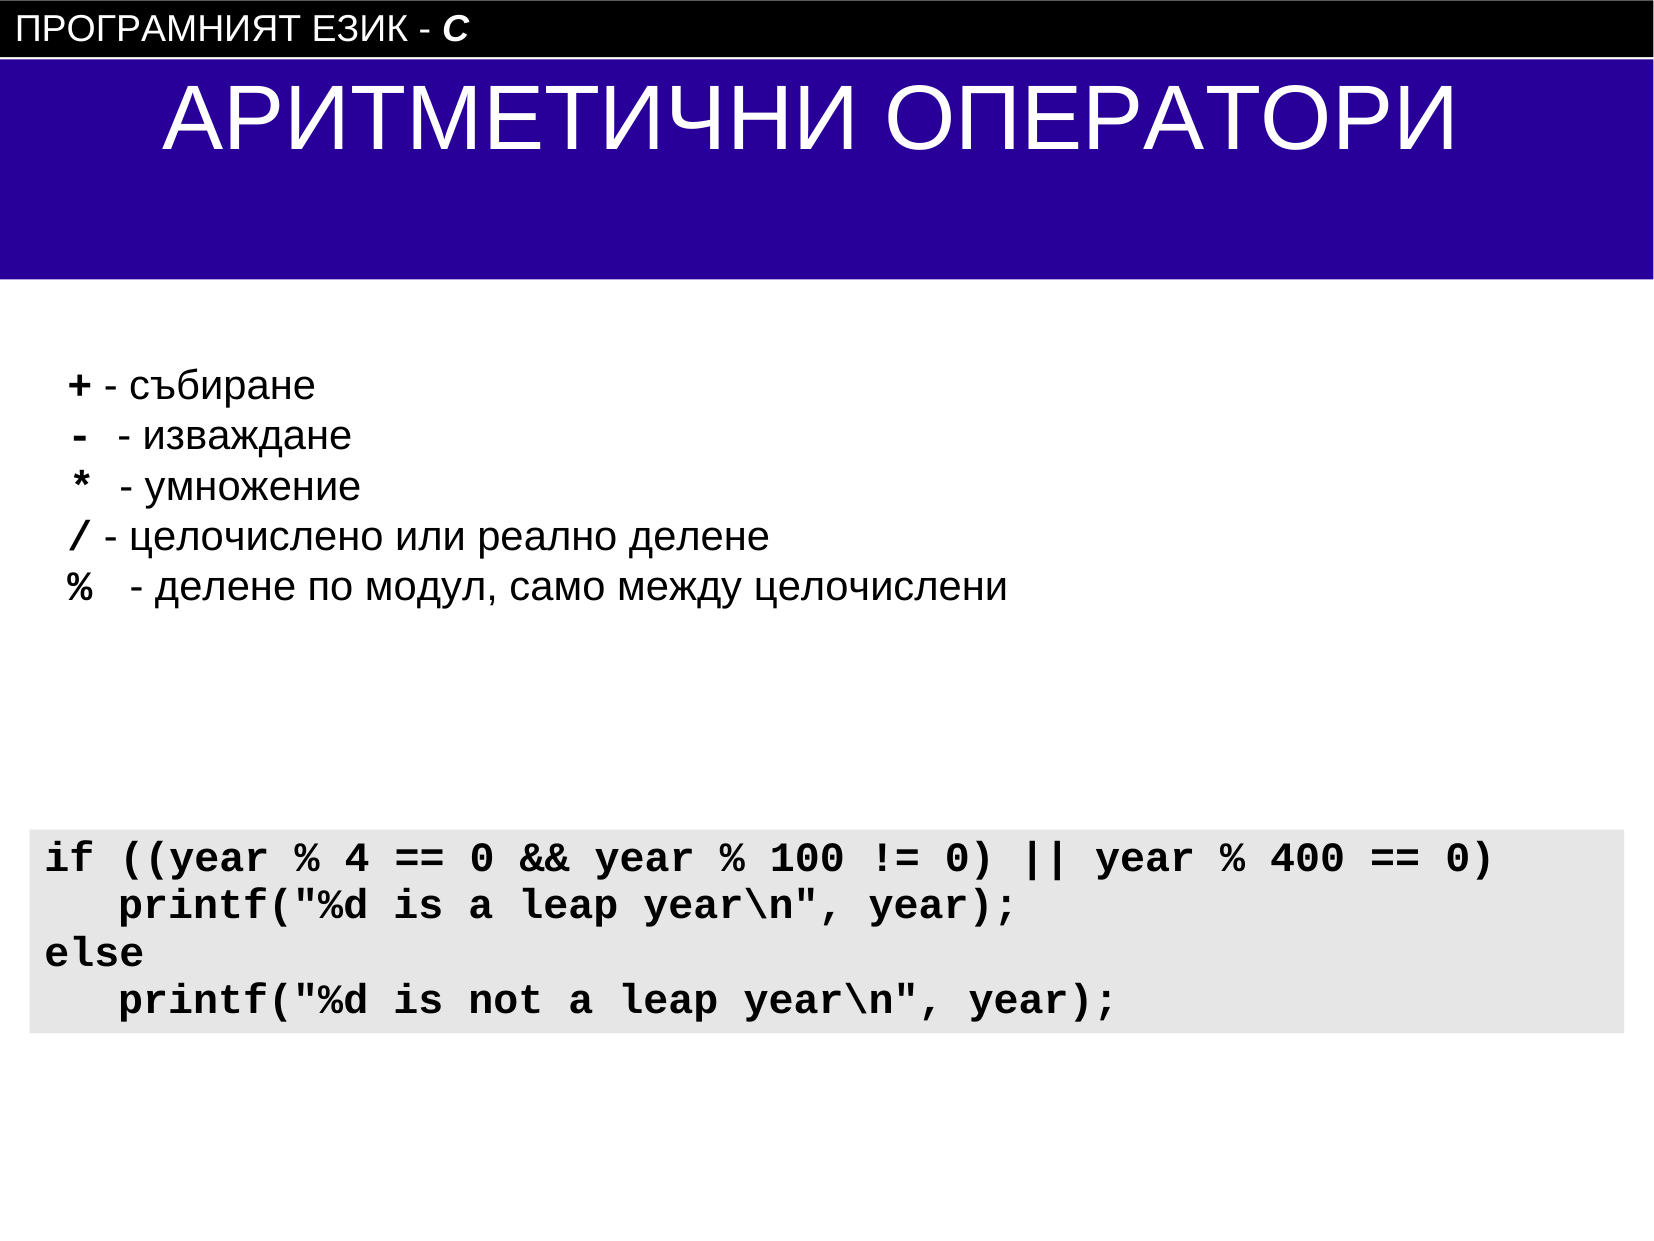

ПРОГРАМНИЯT ЕЗИК - С
		АРИТМЕТИЧНИ ОПЕРАТОРИ
 + - събиране
 - - изваждане
 * - умножение
 / - целочислено или реално делене
 %	 - делене по модул, само между целочислени
if ((year % 4 == 0 && year % 100 != 0) || year % 400 == 0)
	printf("%d is a leap year\n", year);
else
	printf("%d is not a leap year\n", year);